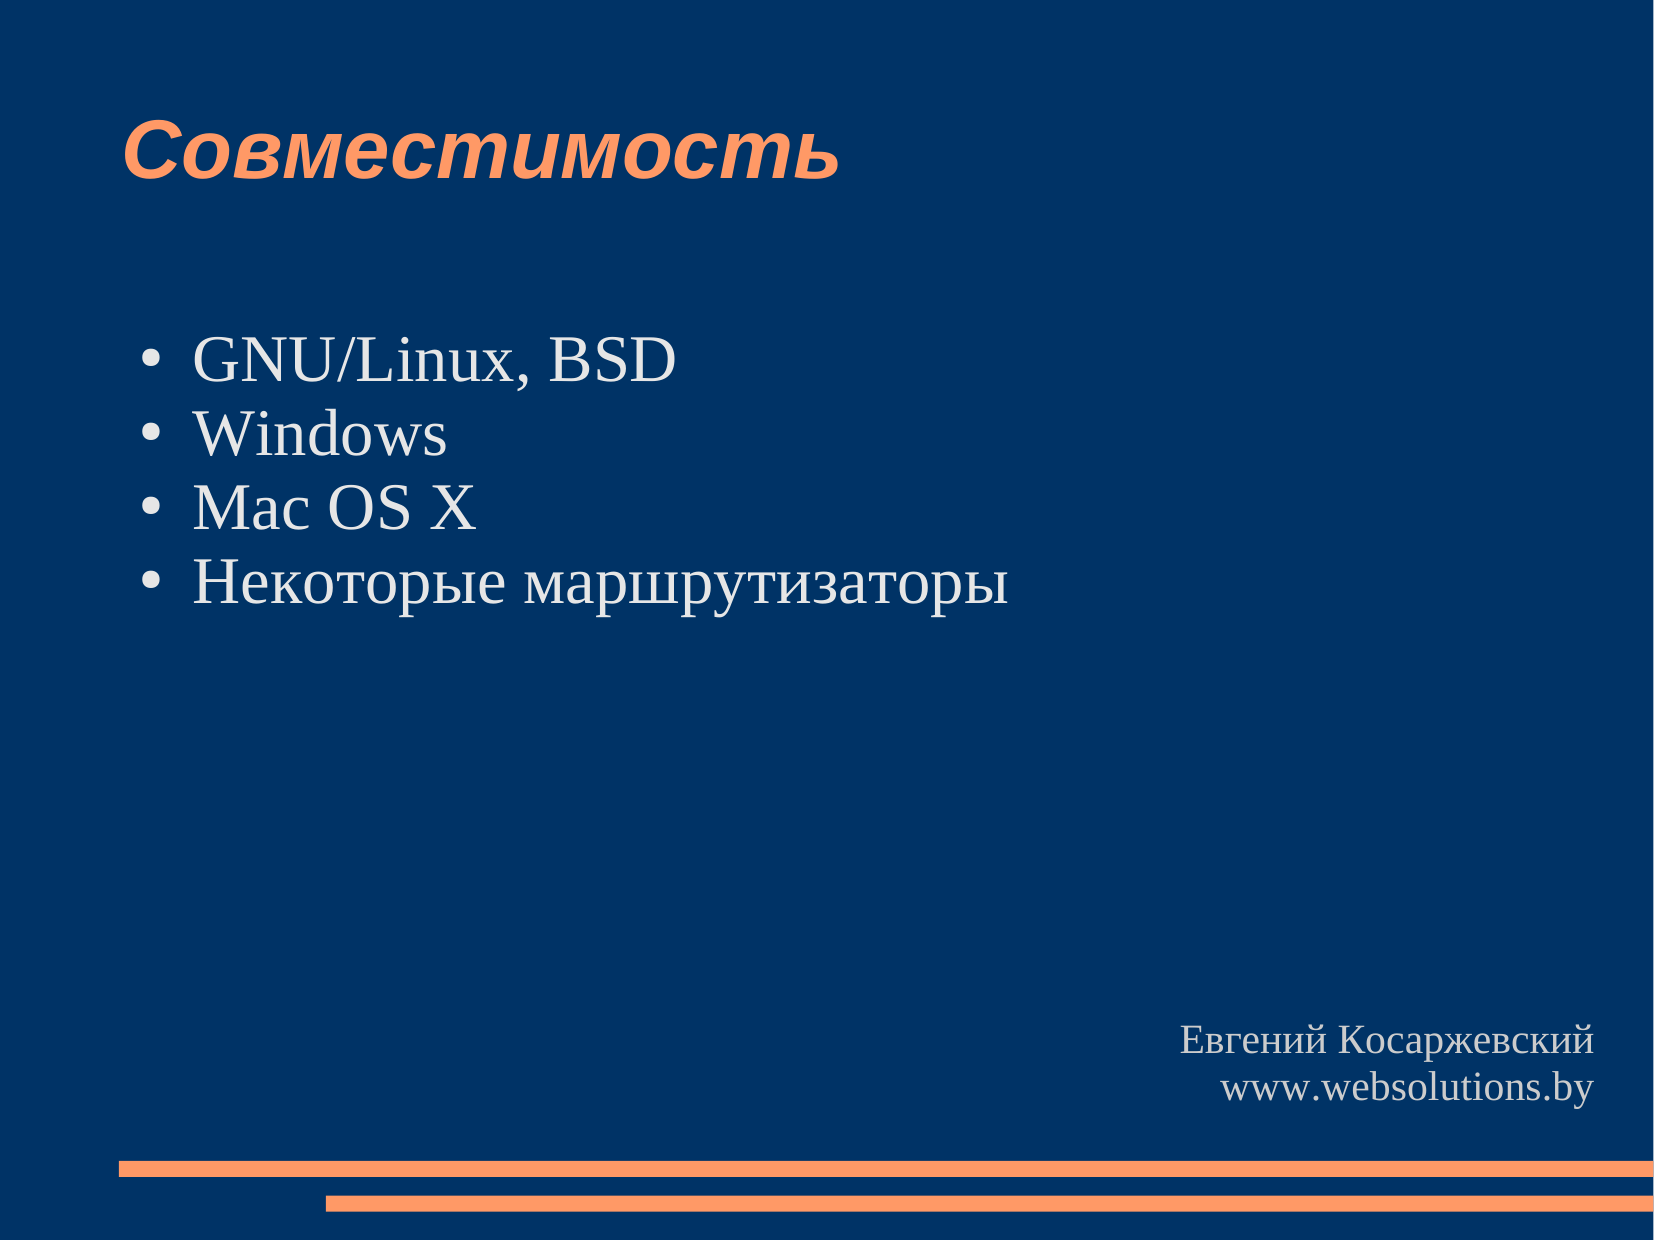

# Совместимость
GNU/Linux, BSD
Windows
Mac OS X
Некоторые маршрутизаторы
Евгений Косаржевский
www.websolutions.by